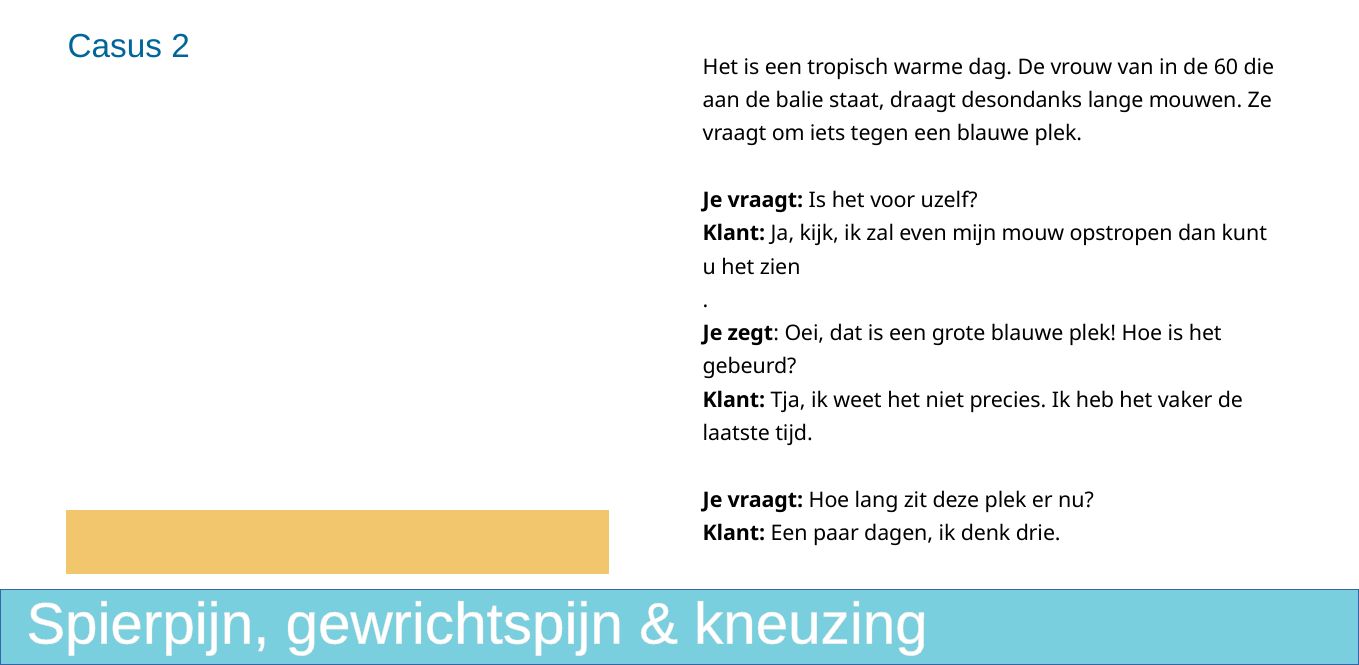

# Casus 2
Het is een tropisch warme dag. De vrouw van in de 60 die aan de balie staat, draagt desondanks lange mouwen. Ze vraagt om iets tegen een blauwe plek.
Je vraagt: Is het voor uzelf?
Klant: Ja, kijk, ik zal even mijn mouw opstropen dan kunt u het zien
.
Je zegt: Oei, dat is een grote blauwe plek! Hoe is het gebeurd?
Klant: Tja, ik weet het niet precies. Ik heb het vaker de laatste tijd.
Je vraagt: Hoe lang zit deze plek er nu?
Klant: Een paar dagen, ik denk drie.
Je vraagt: Heeft u er al iets tegen geprobeerd?
Klant: Nee, ik zou eigenlijk niet weten wat.
Spierpijn, gewrichtspijn & kneuzing